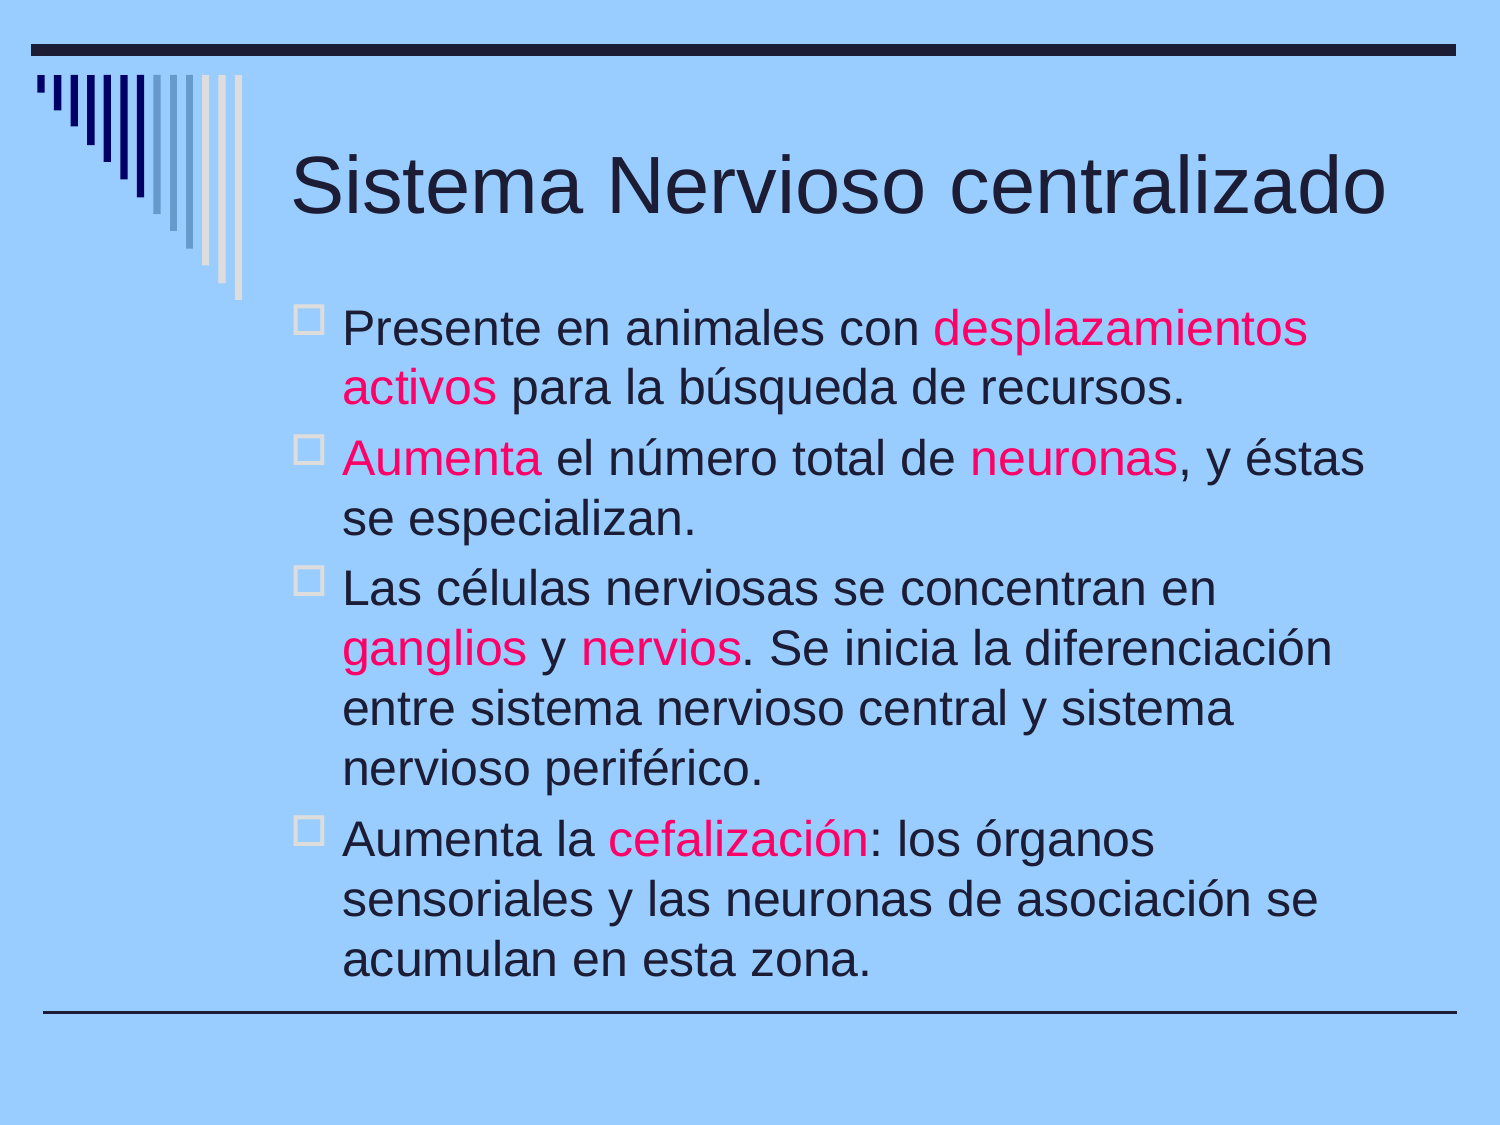

# Sistema Nervioso centralizado
Presente en animales con desplazamientos activos para la búsqueda de recursos.
Aumenta el número total de neuronas, y éstas se especializan.
Las células nerviosas se concentran en ganglios y nervios. Se inicia la diferenciación entre sistema nervioso central y sistema nervioso periférico.
Aumenta la cefalización: los órganos sensoriales y las neuronas de asociación se acumulan en esta zona.